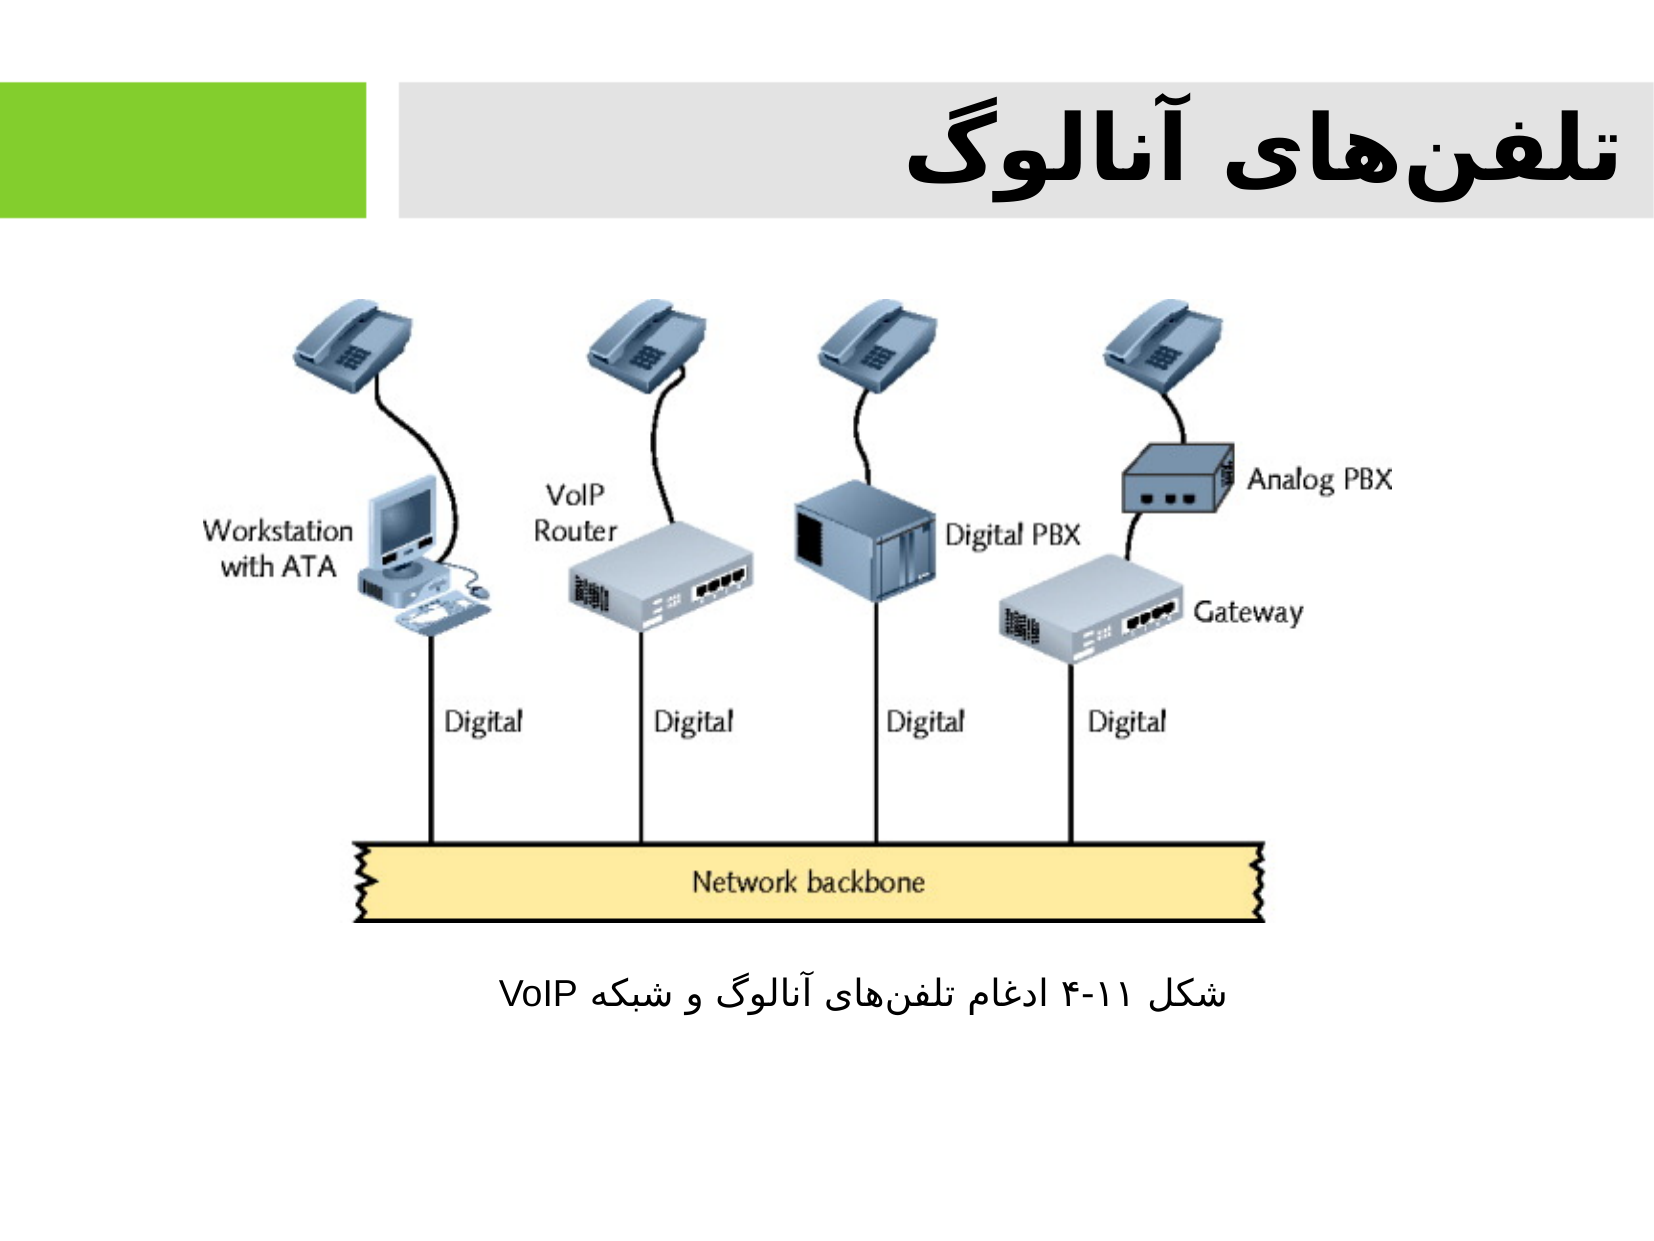

# تلفن‌های آنالوگ
شکل ۱۱-۴ ادغام تلفن‌های آنالوگ و شبکه VoIP